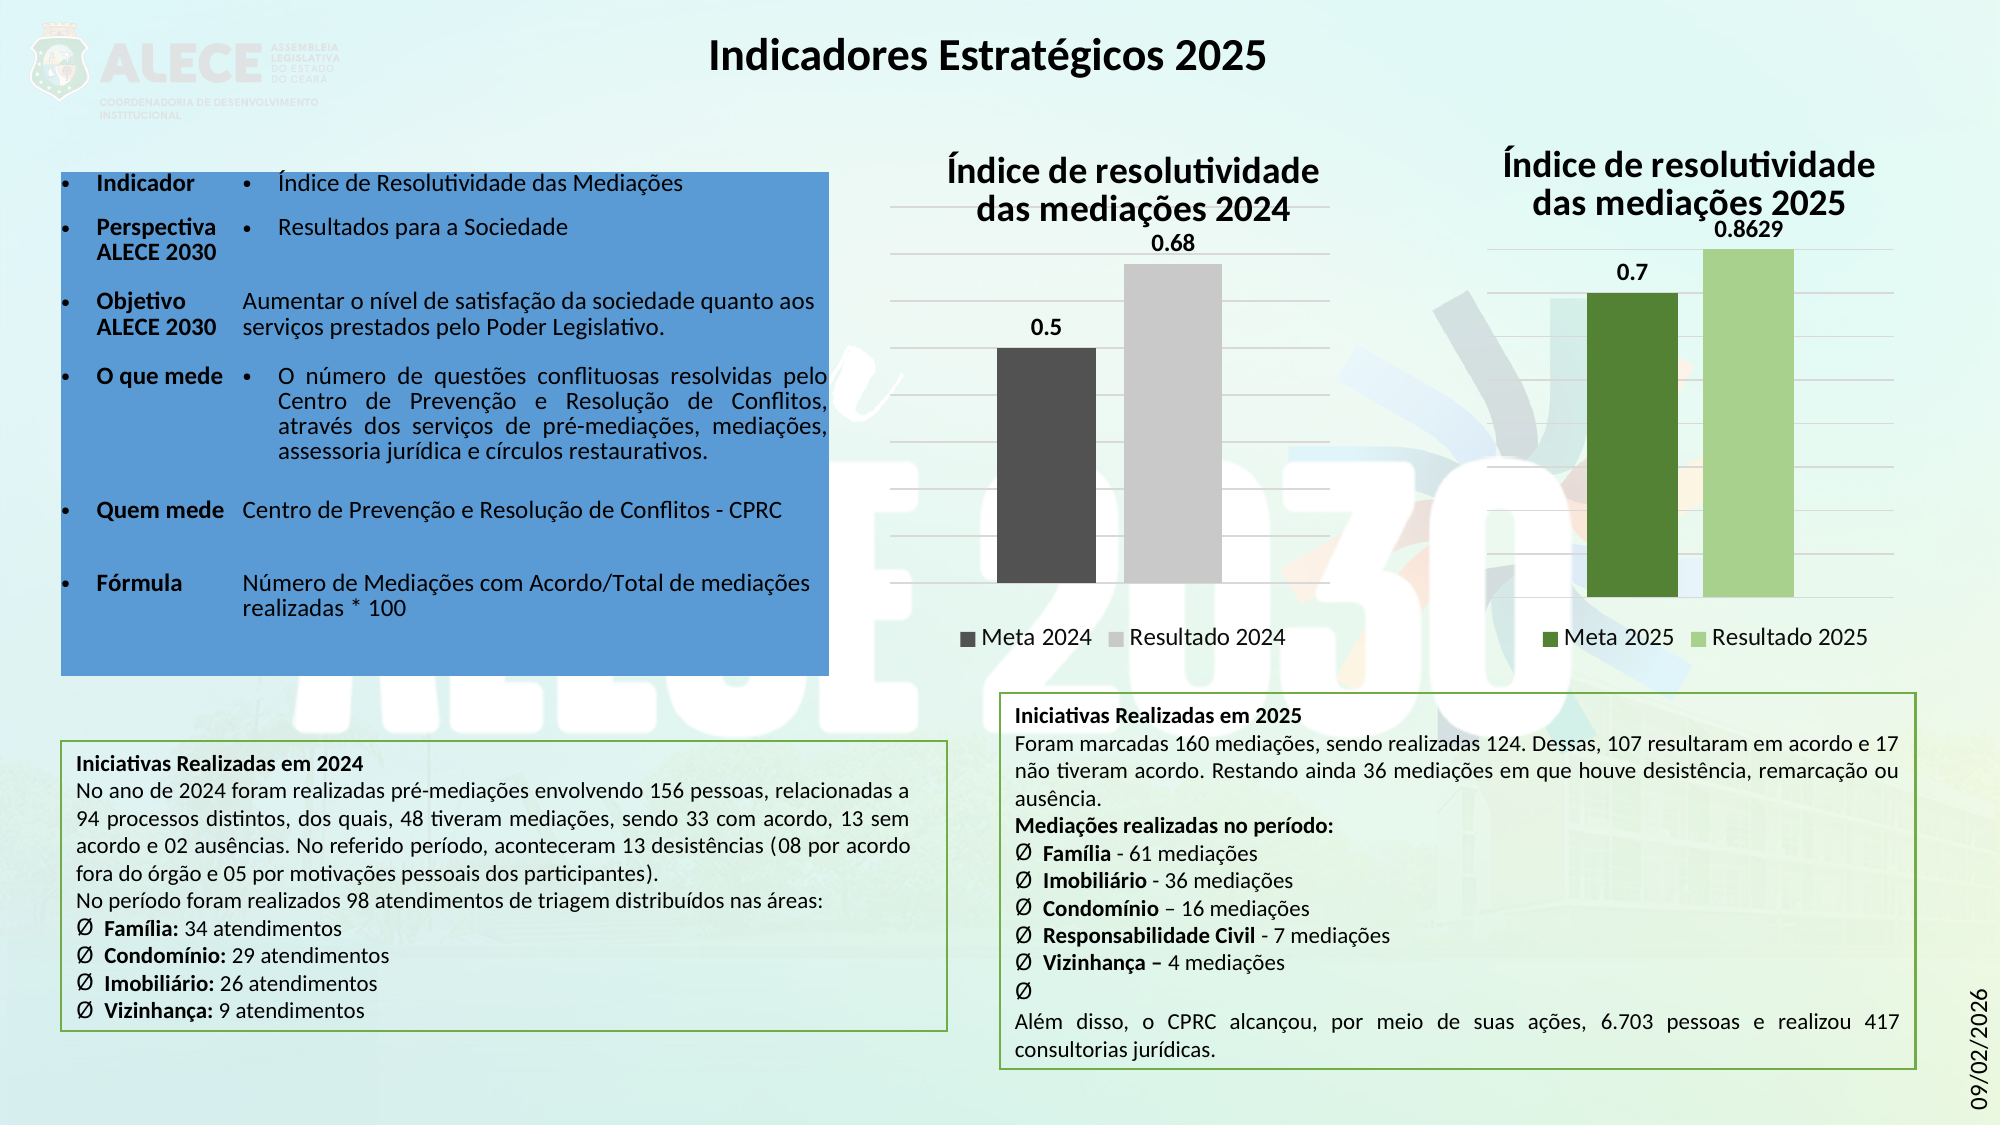

# Indicadores Estratégicos 2025
### Chart: Índice de resolutividade das mediações 2024
| Category | Meta 2024 | Resultado 2024 |
|---|---|---|
| Índice de resolutividade de mediações | 0.5 | 0.68 |
### Chart: Índice de resolutividade das mediações 2025
| Category | Meta 2025 | Resultado 2025 |
|---|---|---|
| Índice de resolutividade de mediações | 0.7 | 0.8629 || Indicador | Índice de Resolutividade das Mediações |
| --- | --- |
| Perspectiva ALECE 2030 | Resultados para a Sociedade |
| Objetivo ALECE 2030 | Aumentar o nível de satisfação da sociedade quanto aos serviços prestados pelo Poder Legislativo. |
| O que mede | O número de questões conflituosas resolvidas pelo Centro de Prevenção e Resolução de Conflitos, através dos serviços de pré-mediações, mediações, assessoria jurídica e círculos restaurativos. |
| Quem mede | Centro de Prevenção e Resolução de Conflitos - CPRC |
| Fórmula | Número de Mediações com Acordo/Total de mediações realizadas \* 100 |
Iniciativas Realizadas em 2025
Foram marcadas 160 mediações, sendo realizadas 124. Dessas, 107 resultaram em acordo e 17 não tiveram acordo. Restando ainda 36 mediações em que houve desistência, remarcação ou ausência.
Mediações realizadas no período:
Família - 61 mediações
Imobiliário - 36 mediações
Condomínio – 16 mediações
Responsabilidade Civil - 7 mediações
Vizinhança – 4 mediações
Além disso, o CPRC alcançou, por meio de suas ações, 6.703 pessoas e realizou 417 consultorias jurídicas.
Iniciativas Realizadas em 2024
No ano de 2024 foram realizadas pré-mediações envolvendo 156 pessoas, relacionadas a 94 processos distintos, dos quais, 48 tiveram mediações, sendo 33 com acordo, 13 sem acordo e 02 ausências. No referido período, aconteceram 13 desistências (08 por acordo fora do órgão e 05 por motivações pessoais dos participantes).
No período foram realizados 98 atendimentos de triagem distribuídos nas áreas:
Família: 34 atendimentos
Condomínio: 29 atendimentos
Imobiliário: 26 atendimentos
Vizinhança: 9 atendimentos
09/02/2026